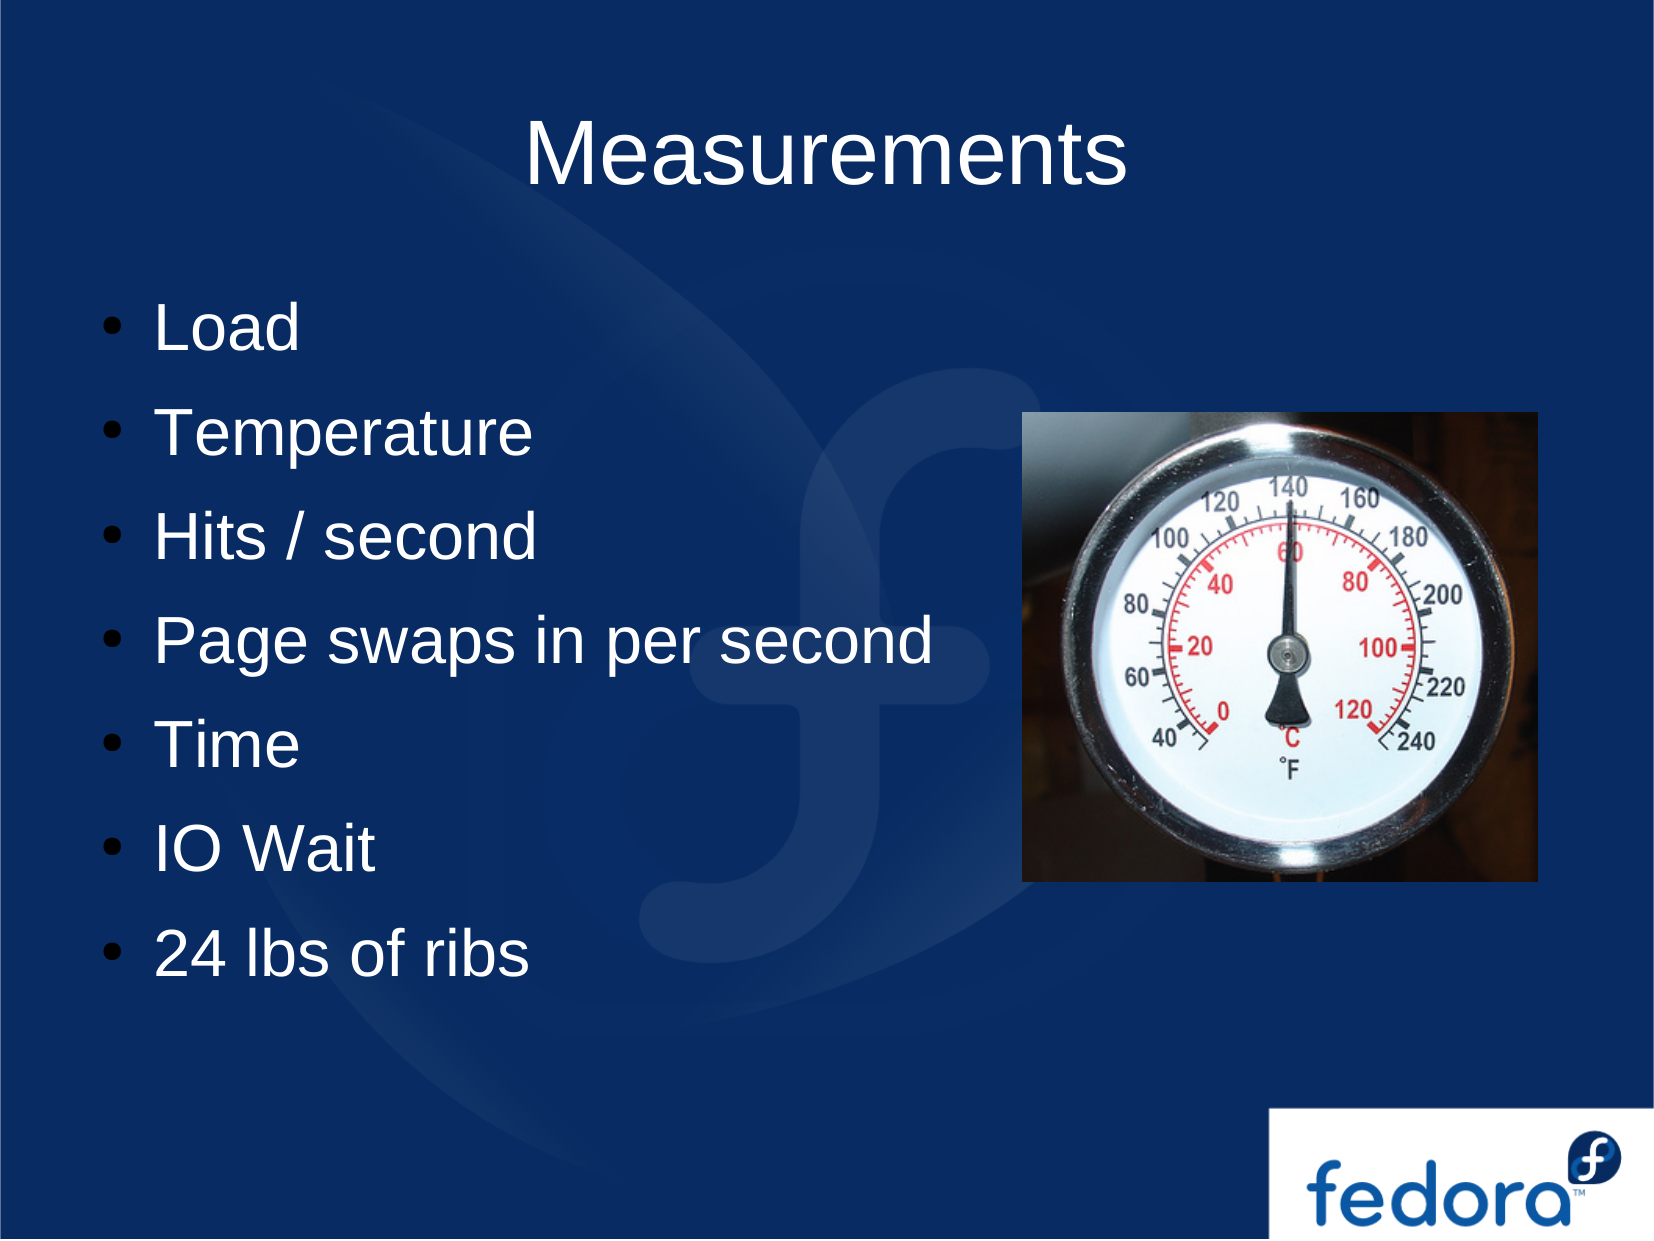

# Measurements
Load
Temperature
Hits / second
Page swaps in per second
Time
IO Wait
24 lbs of ribs